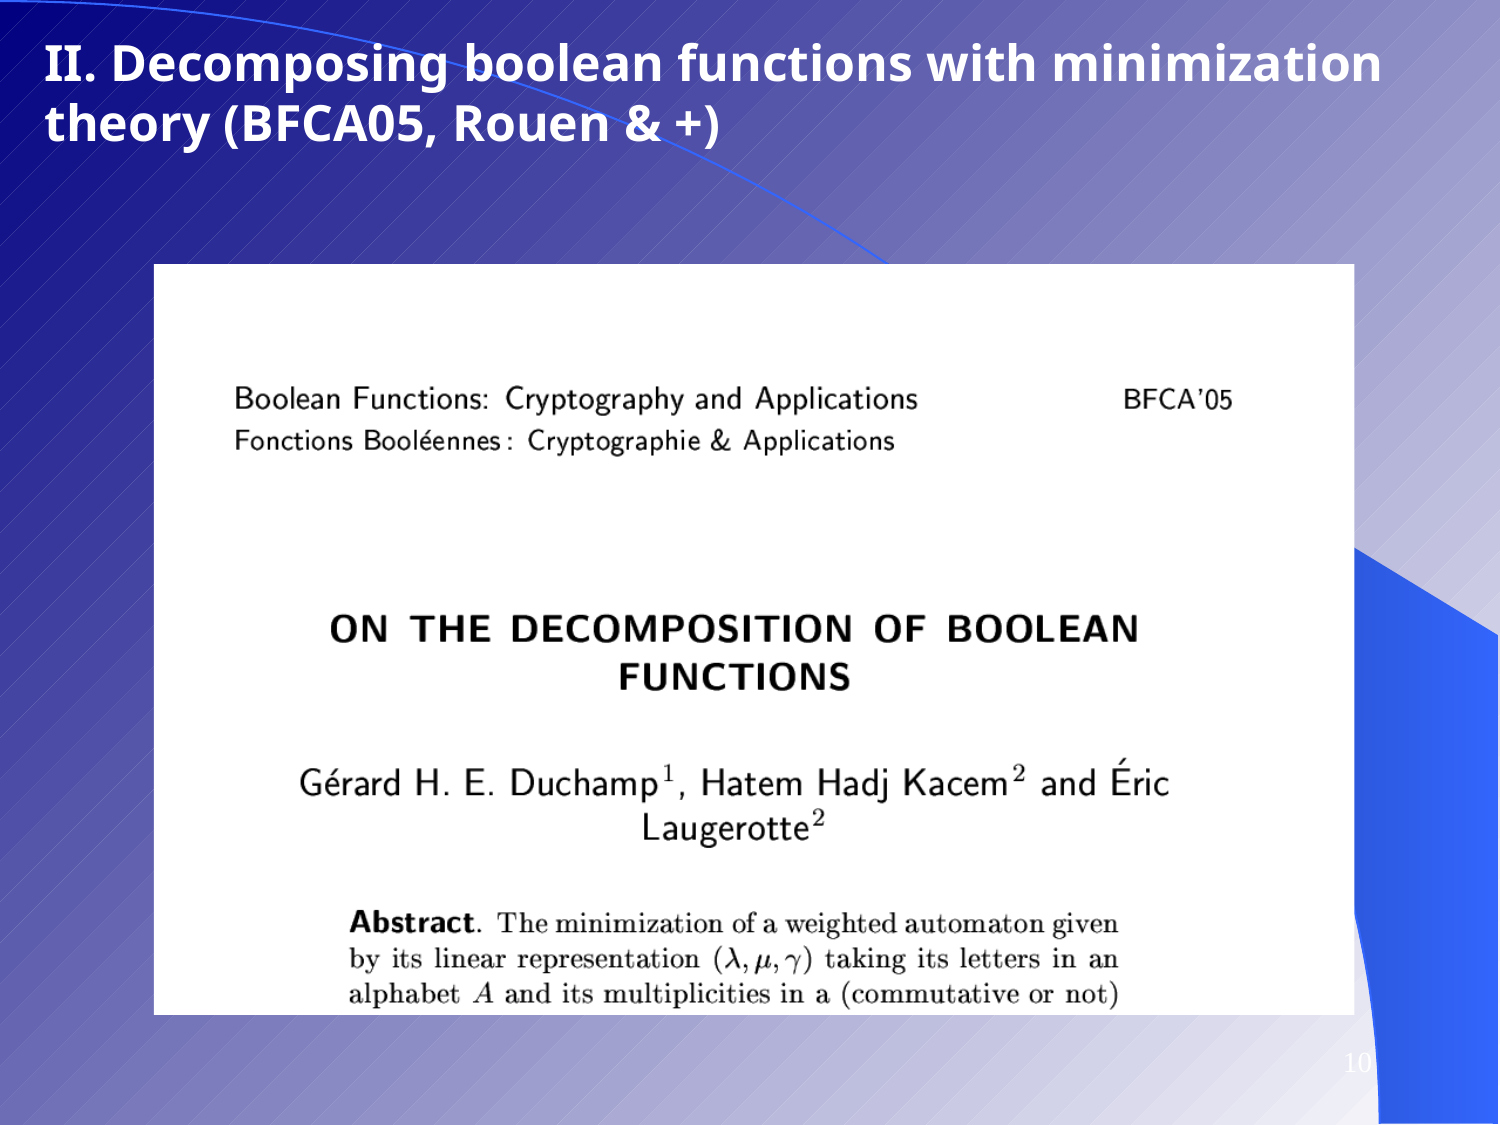

II. Decomposing boolean functions with minimization theory (BFCA05, Rouen & +)
10